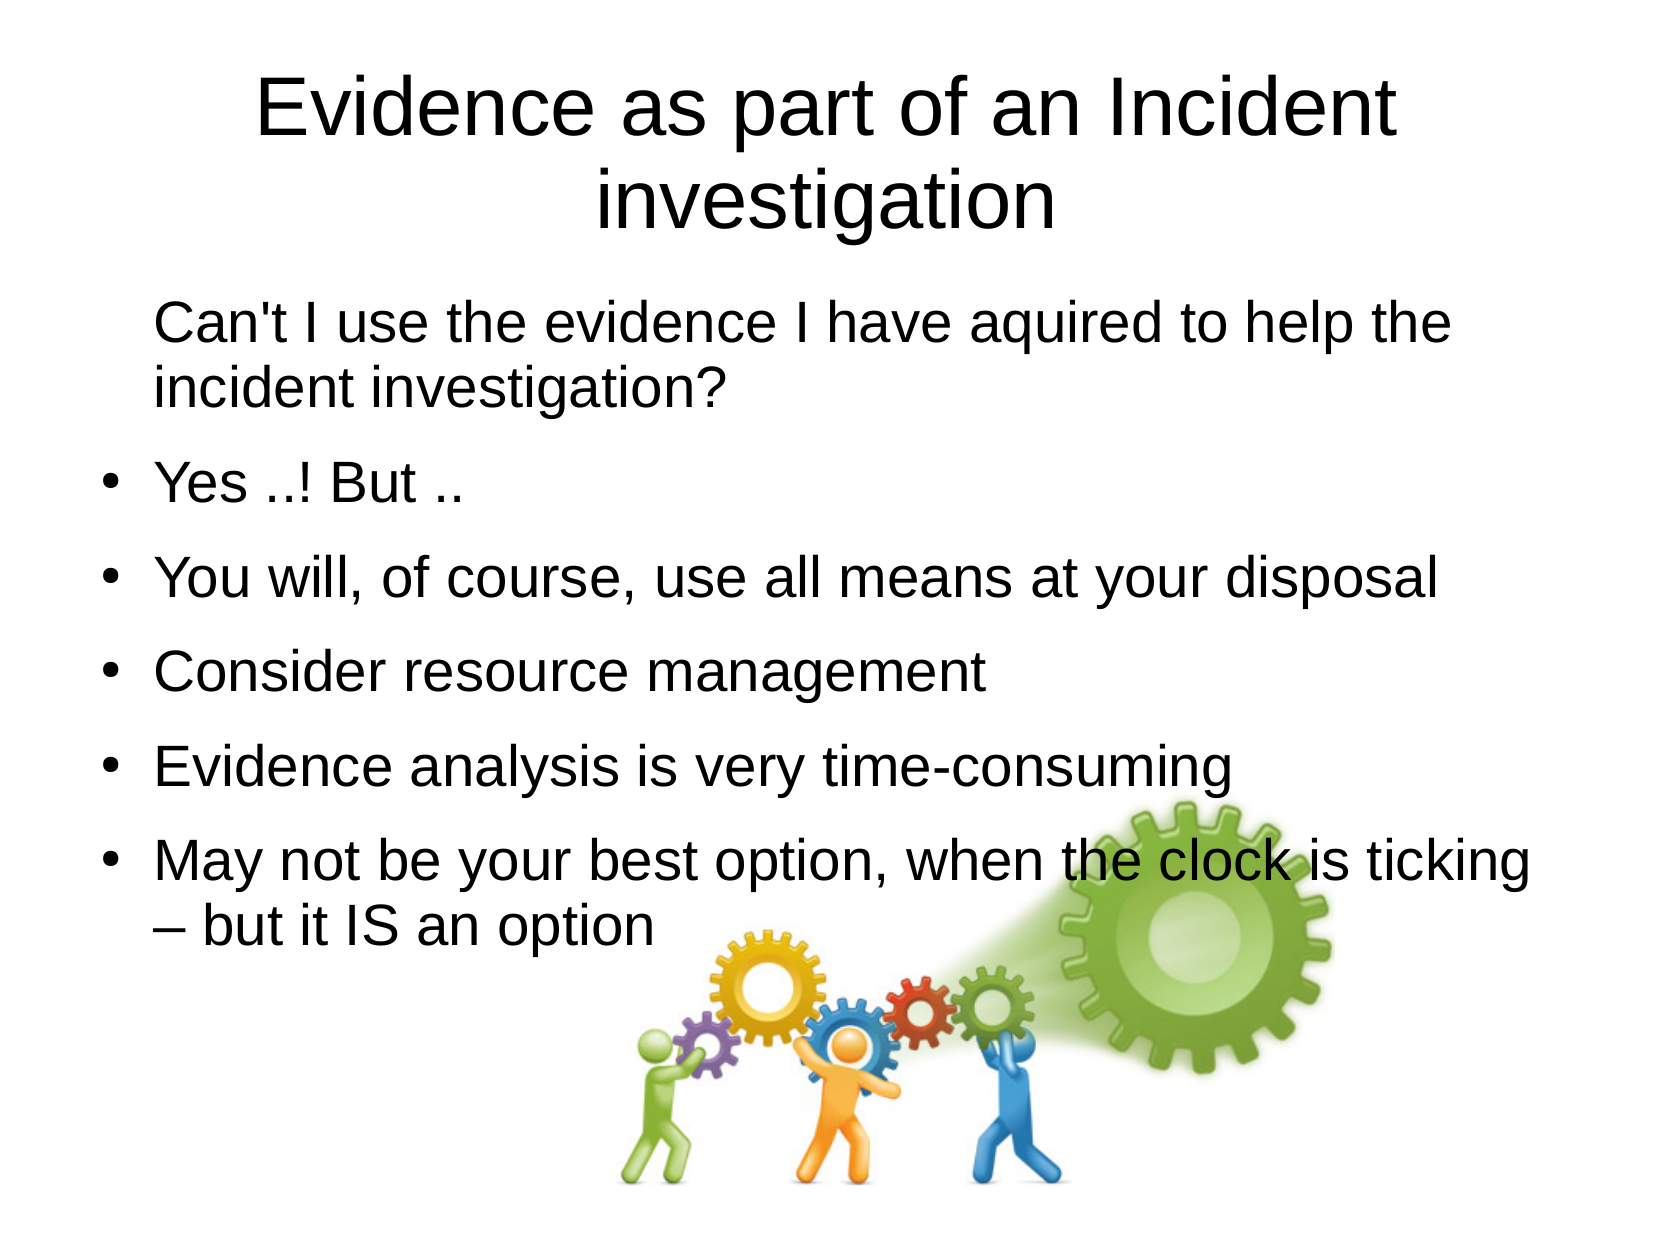

# Evidence as part of an Incident investigation
Can't I use the evidence I have aquired to help the incident investigation?
Yes ..! But ..
You will, of course, use all means at your disposal
Consider resource management
Evidence analysis is very time-consuming
May not be your best option, when the clock is ticking – but it IS an option